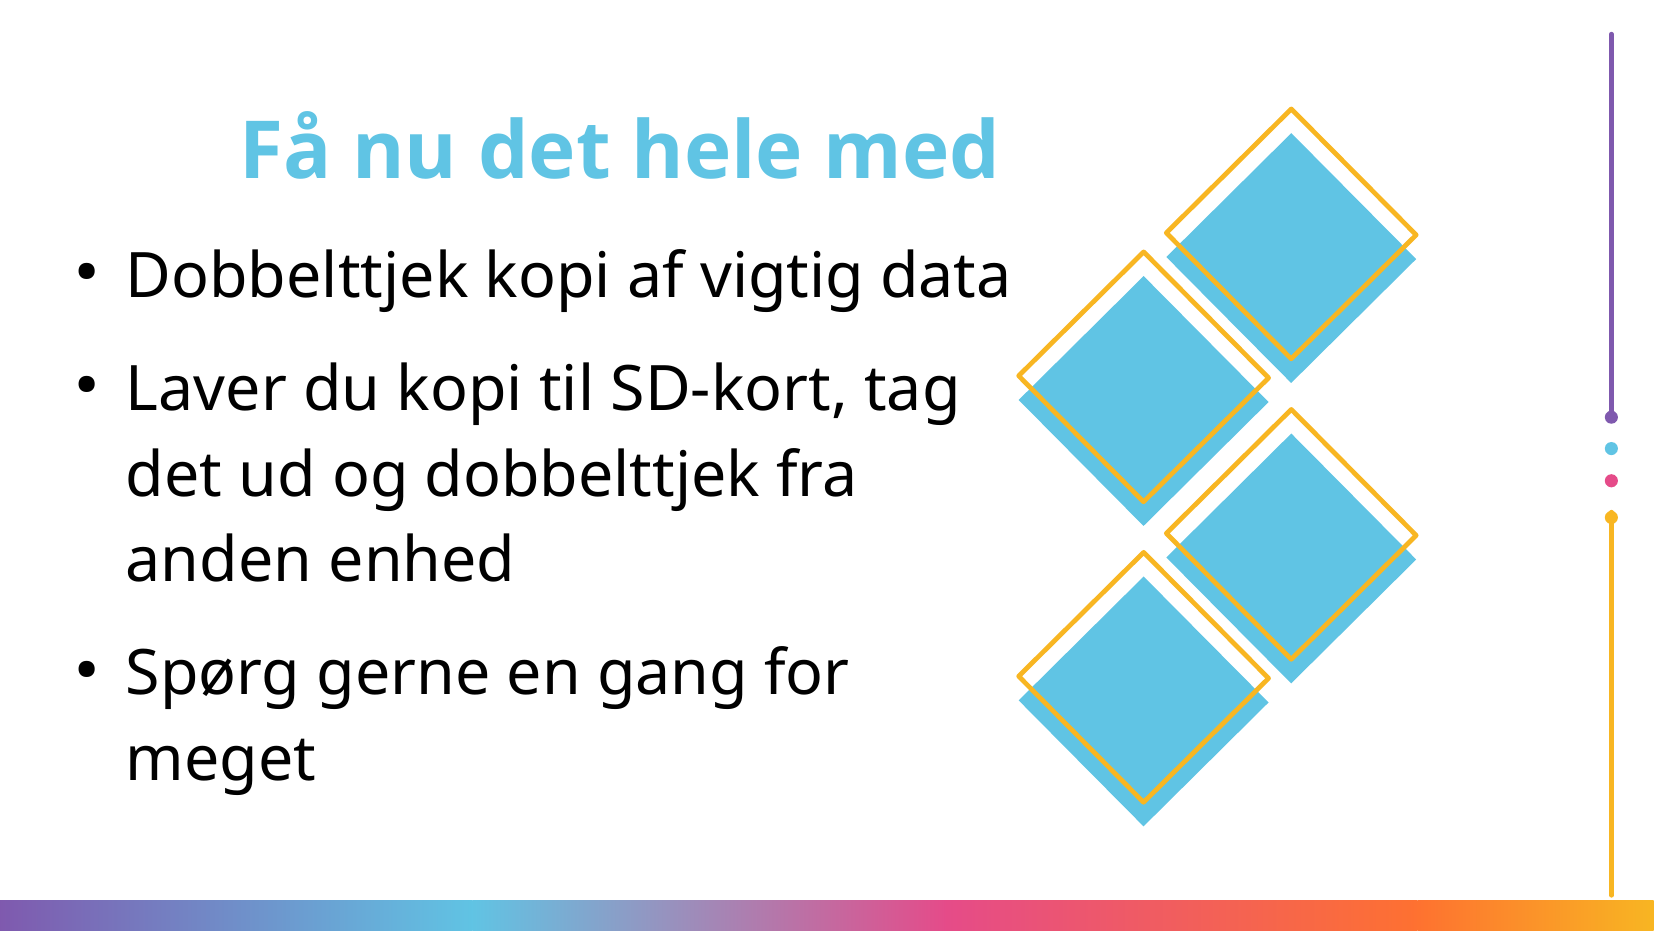

# Få nu det hele med
Dobbelttjek kopi af vigtig data
Laver du kopi til SD-kort, tag det ud og dobbelttjek fra anden enhed
Spørg gerne en gang for meget